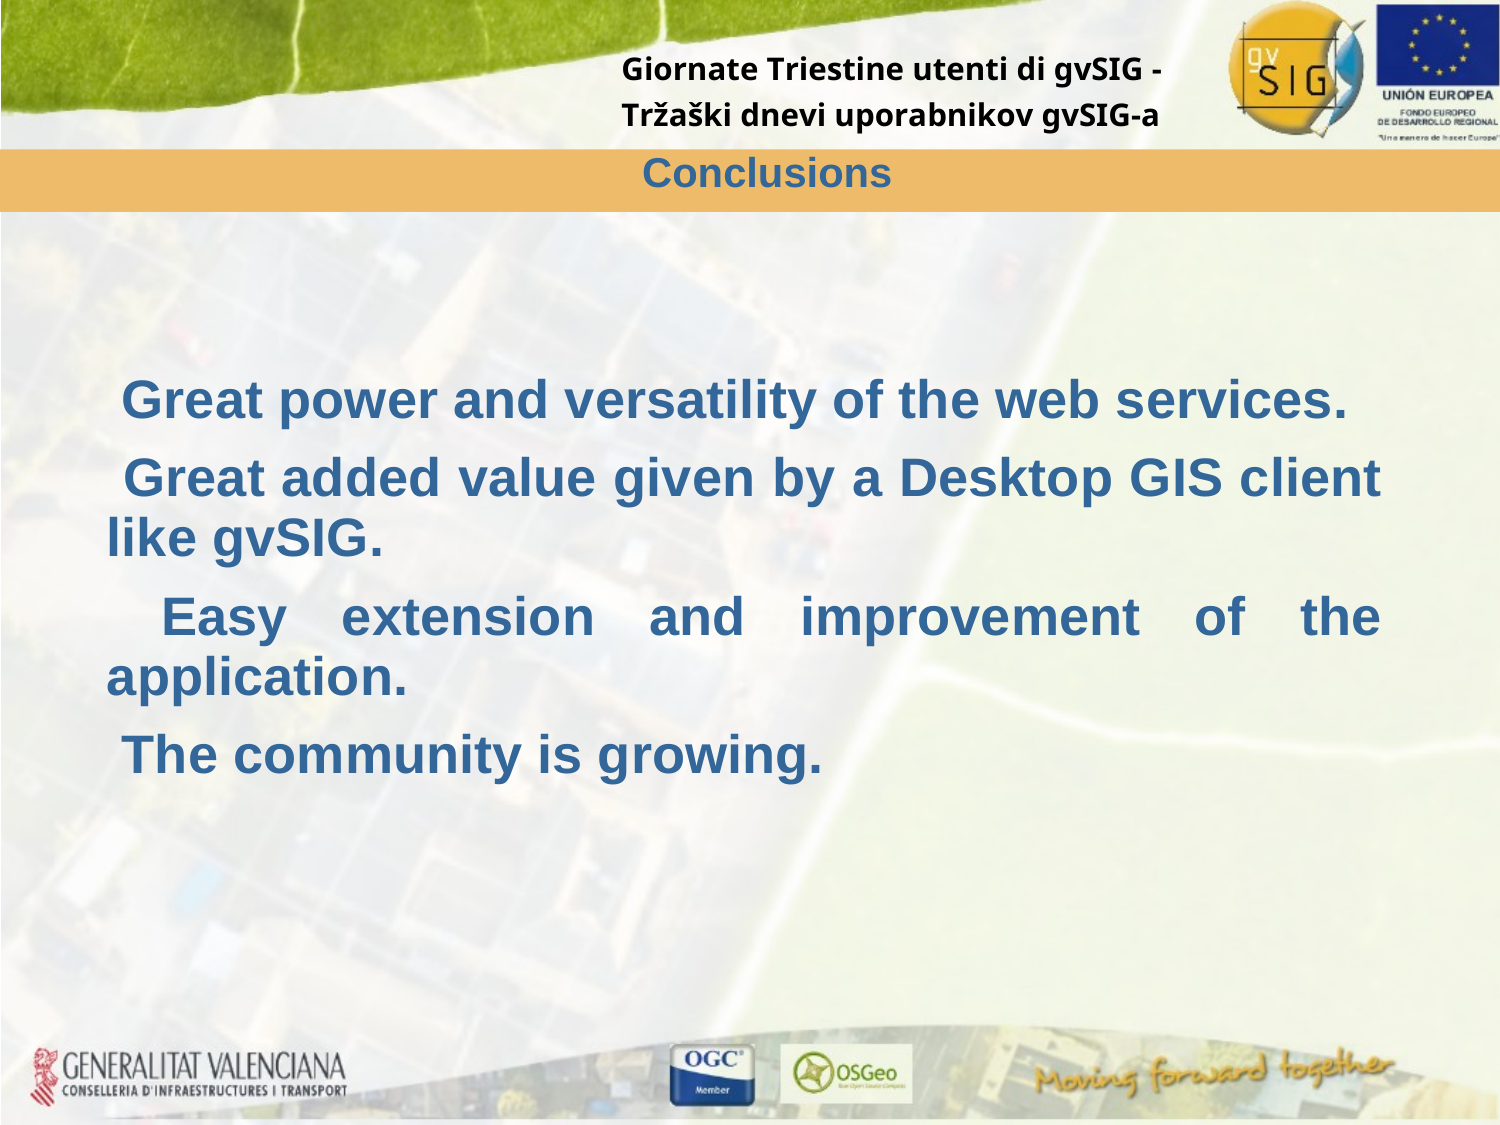

Conclusions
 Great power and versatility of the web services.
 Great added value given by a Desktop GIS client like gvSIG.
 Easy extension and improvement of the application.
 The community is growing.